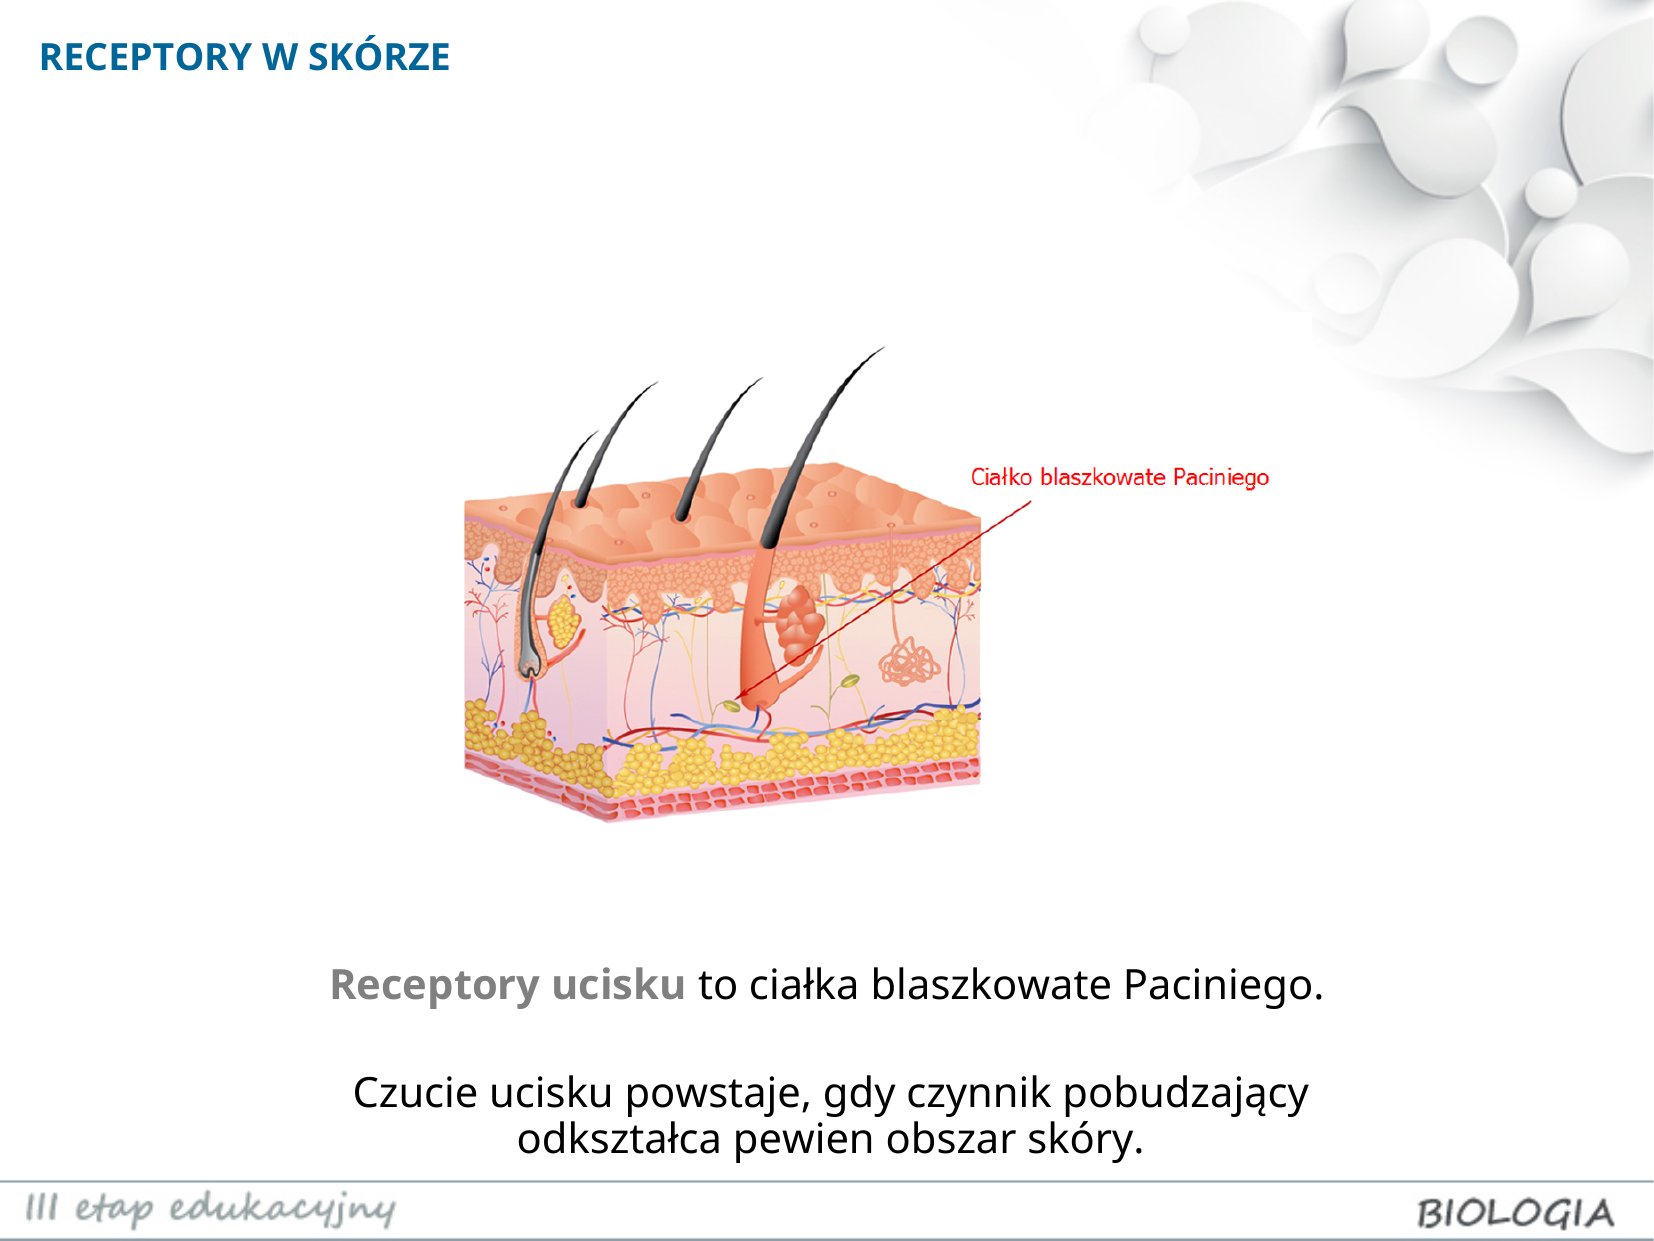

RECEPTORY W SKÓRZE
Receptory ucisku to ciałka blaszkowate Paciniego.
Czucie ucisku powstaje, gdy czynnik pobudzający odkształca pewien obszar skóry.